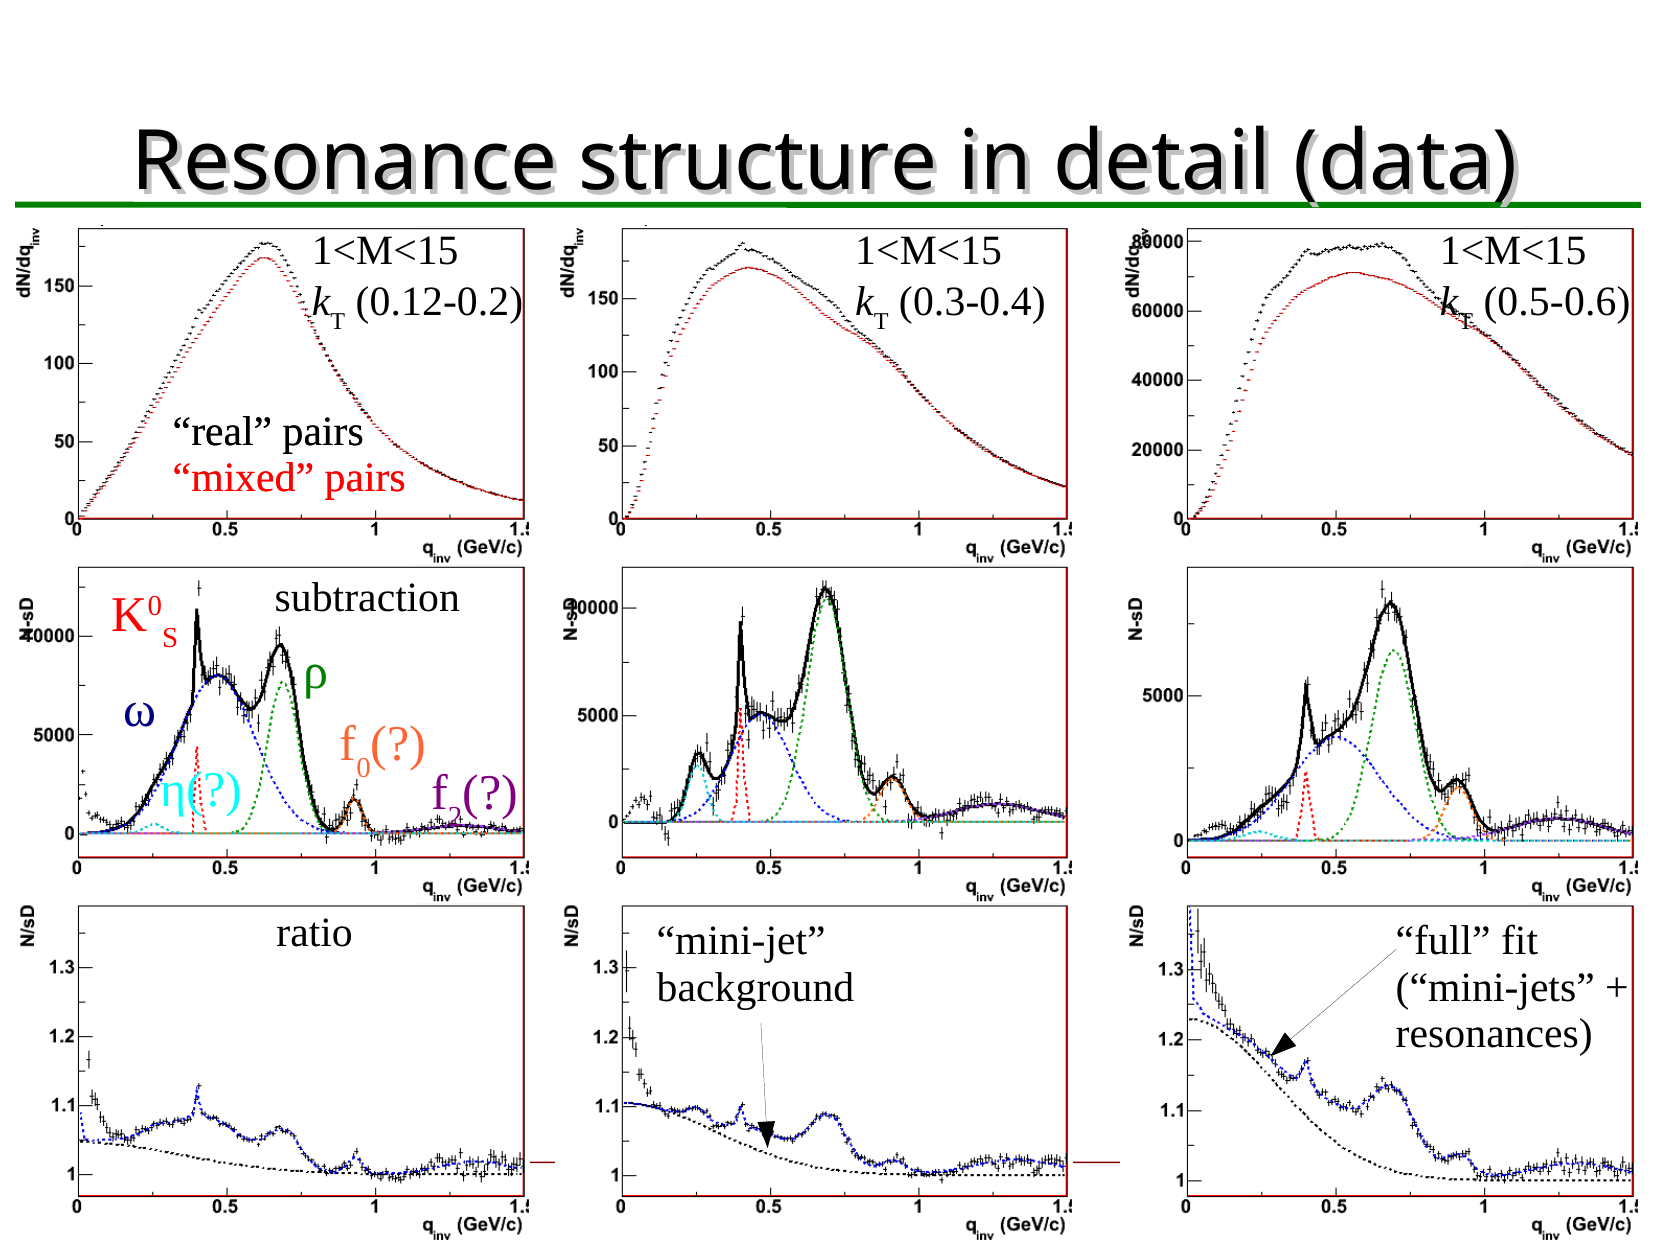

# Resonance structure in detail (data)
1<M<15
kT (0.12-0.2)
1<M<15
kT (0.3-0.4)
1<M<15
kT (0.5-0.6)
“real” pairs
“mixed” pairs
“real” pairs
“mixed” pairs
subtraction
K0S
ρ
ω
f0(?)
f2(?)
η(?)
ratio
“mini-jet”
background
“full” fit
(“mini-jets” +
resonances)